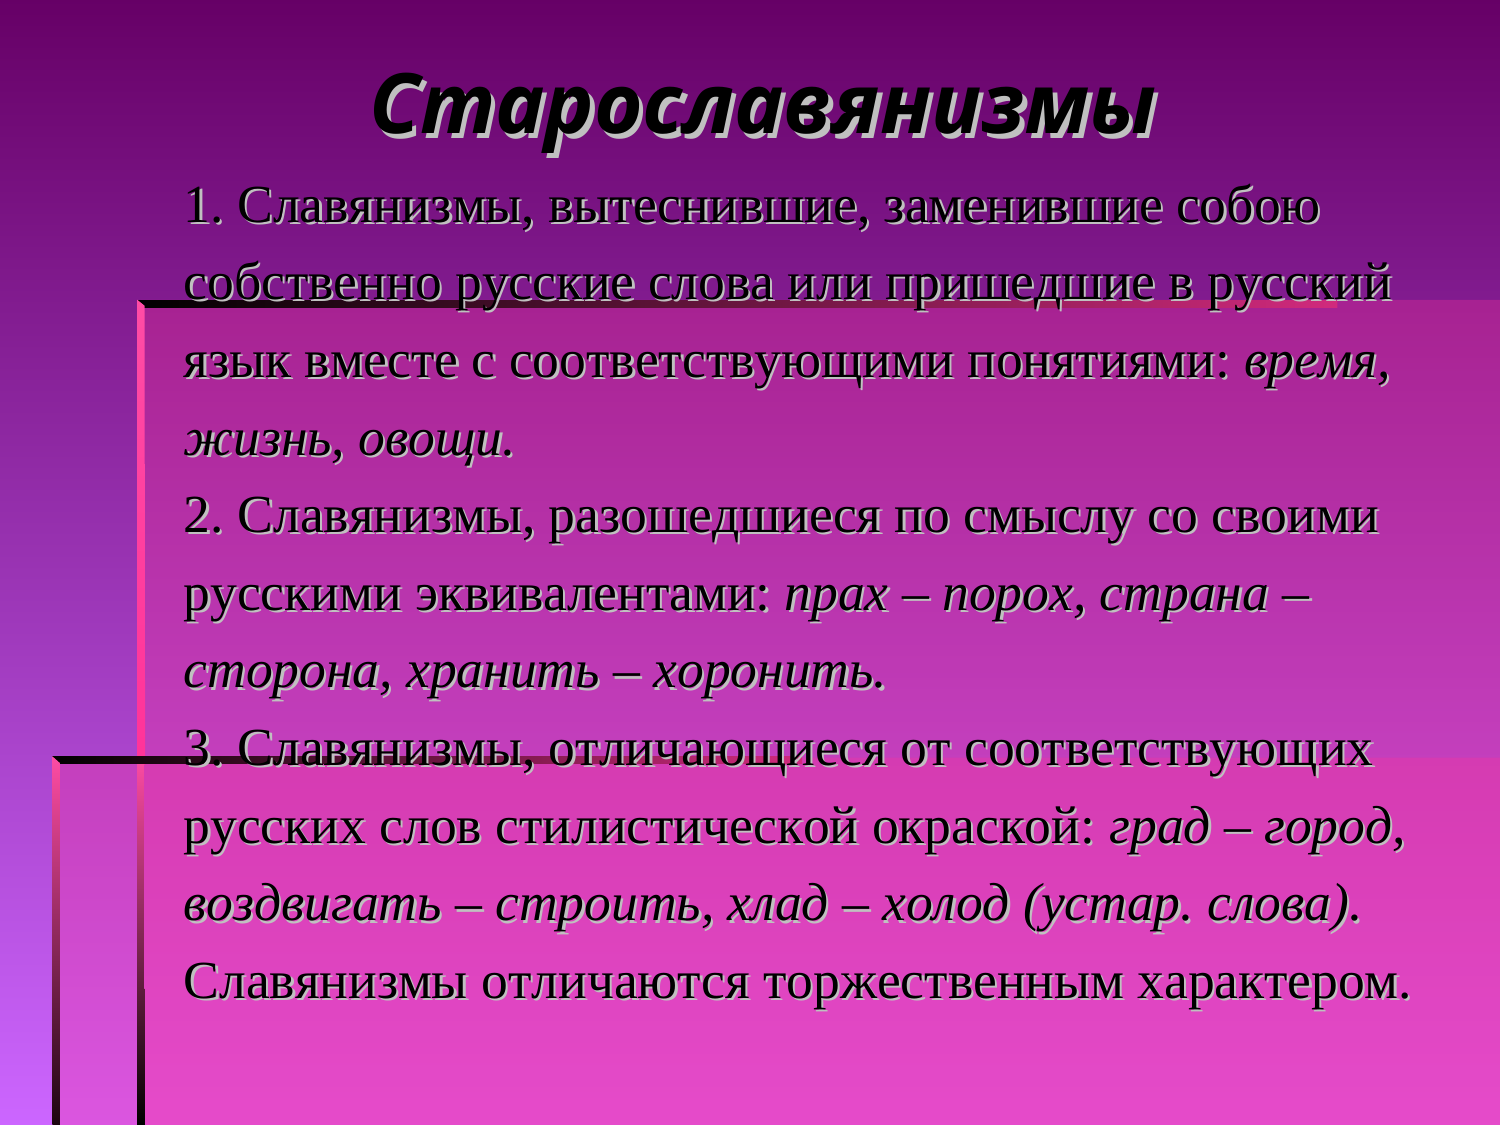

# Старославянизмы
1. Славянизмы, вытеснившие, заменившие собою
собственно русские слова или пришедшие в русский
язык вместе с соответствующими понятиями: время,
жизнь, овощи.
2. Славянизмы, разошедшиеся по смыслу со своими
русскими эквивалентами: прах – порох, страна –
сторона, хранить – хоронить.
3. Славянизмы, отличающиеся от соответствующих
русских слов стилистической окраской: град – город,
воздвигать – строить, хлад – холод (устар. слова).
Славянизмы отличаются торжественным характером.